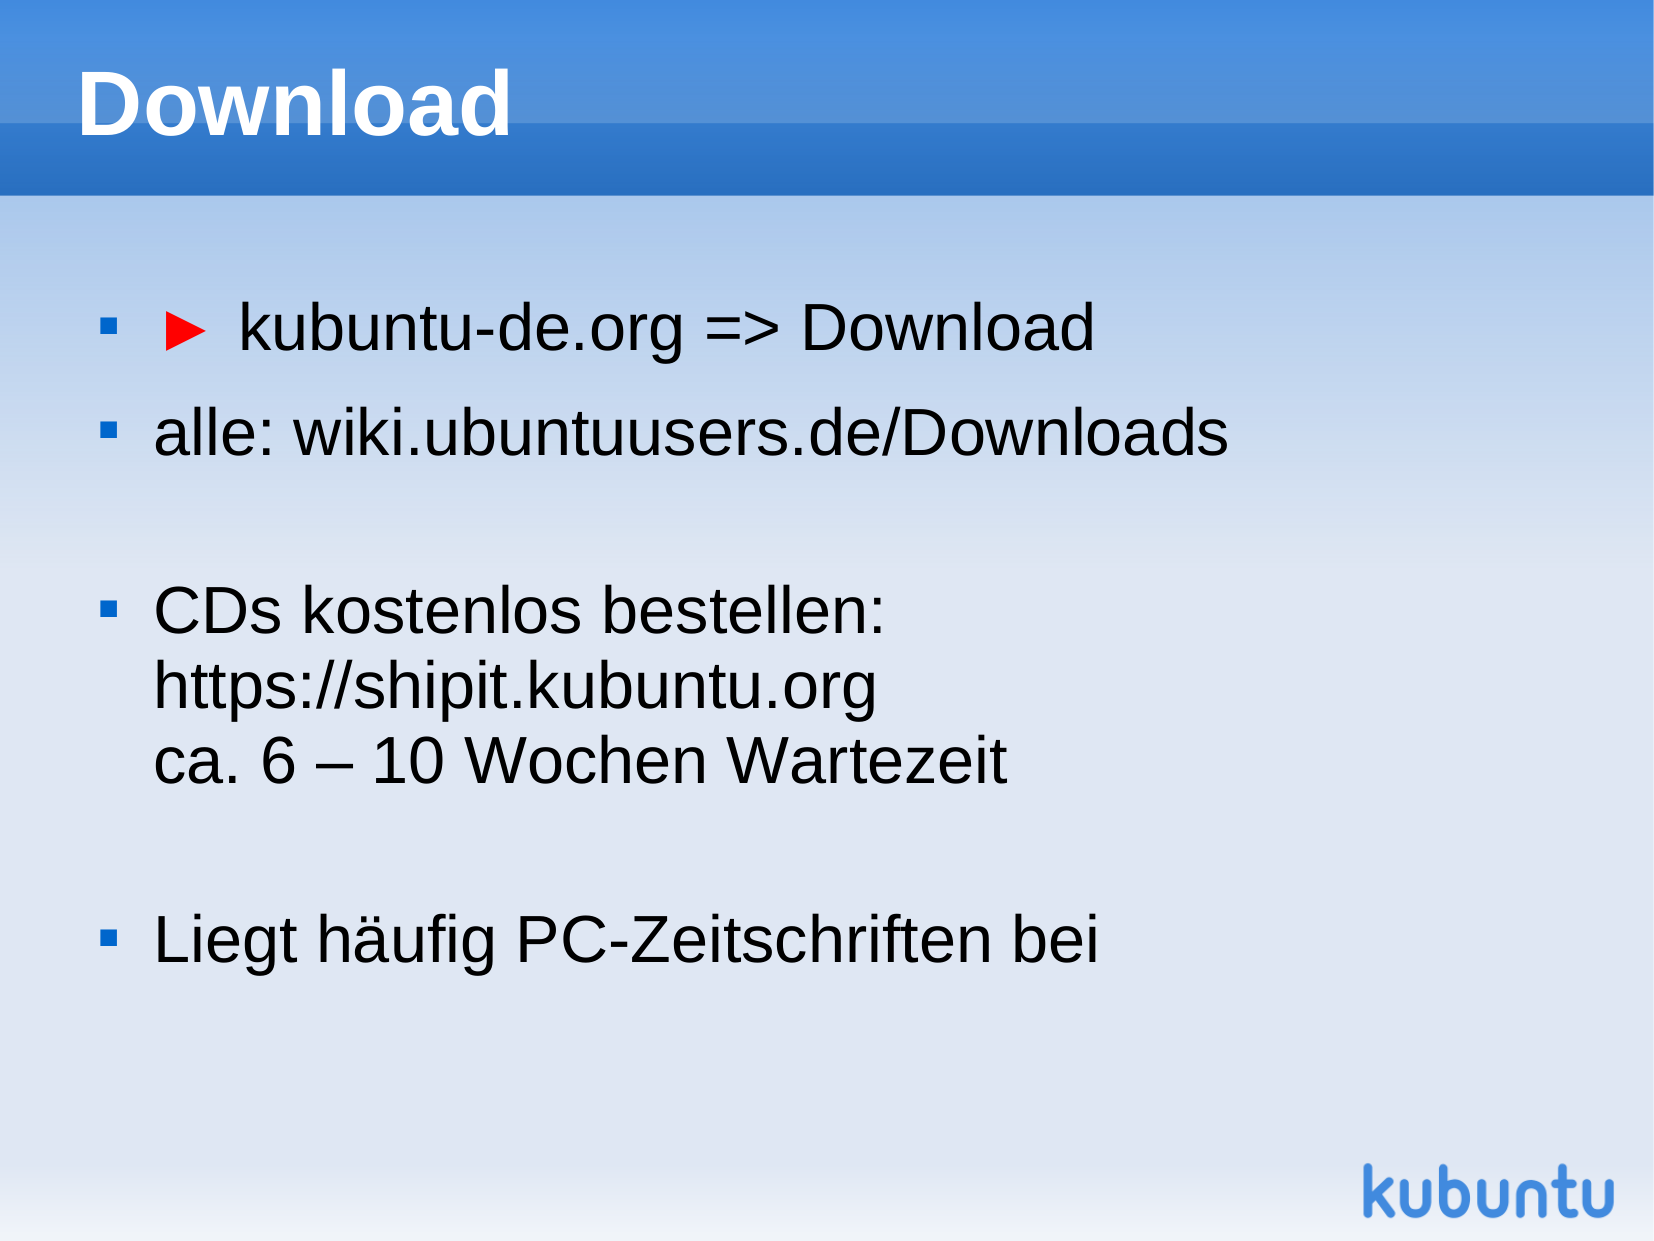

# Download
► kubuntu-de.org => Download
alle: wiki.ubuntuusers.de/Downloads
CDs kostenlos bestellen: https://shipit.kubuntu.org
ca. 6 – 10 Wochen Wartezeit
Liegt häufig PC-Zeitschriften bei